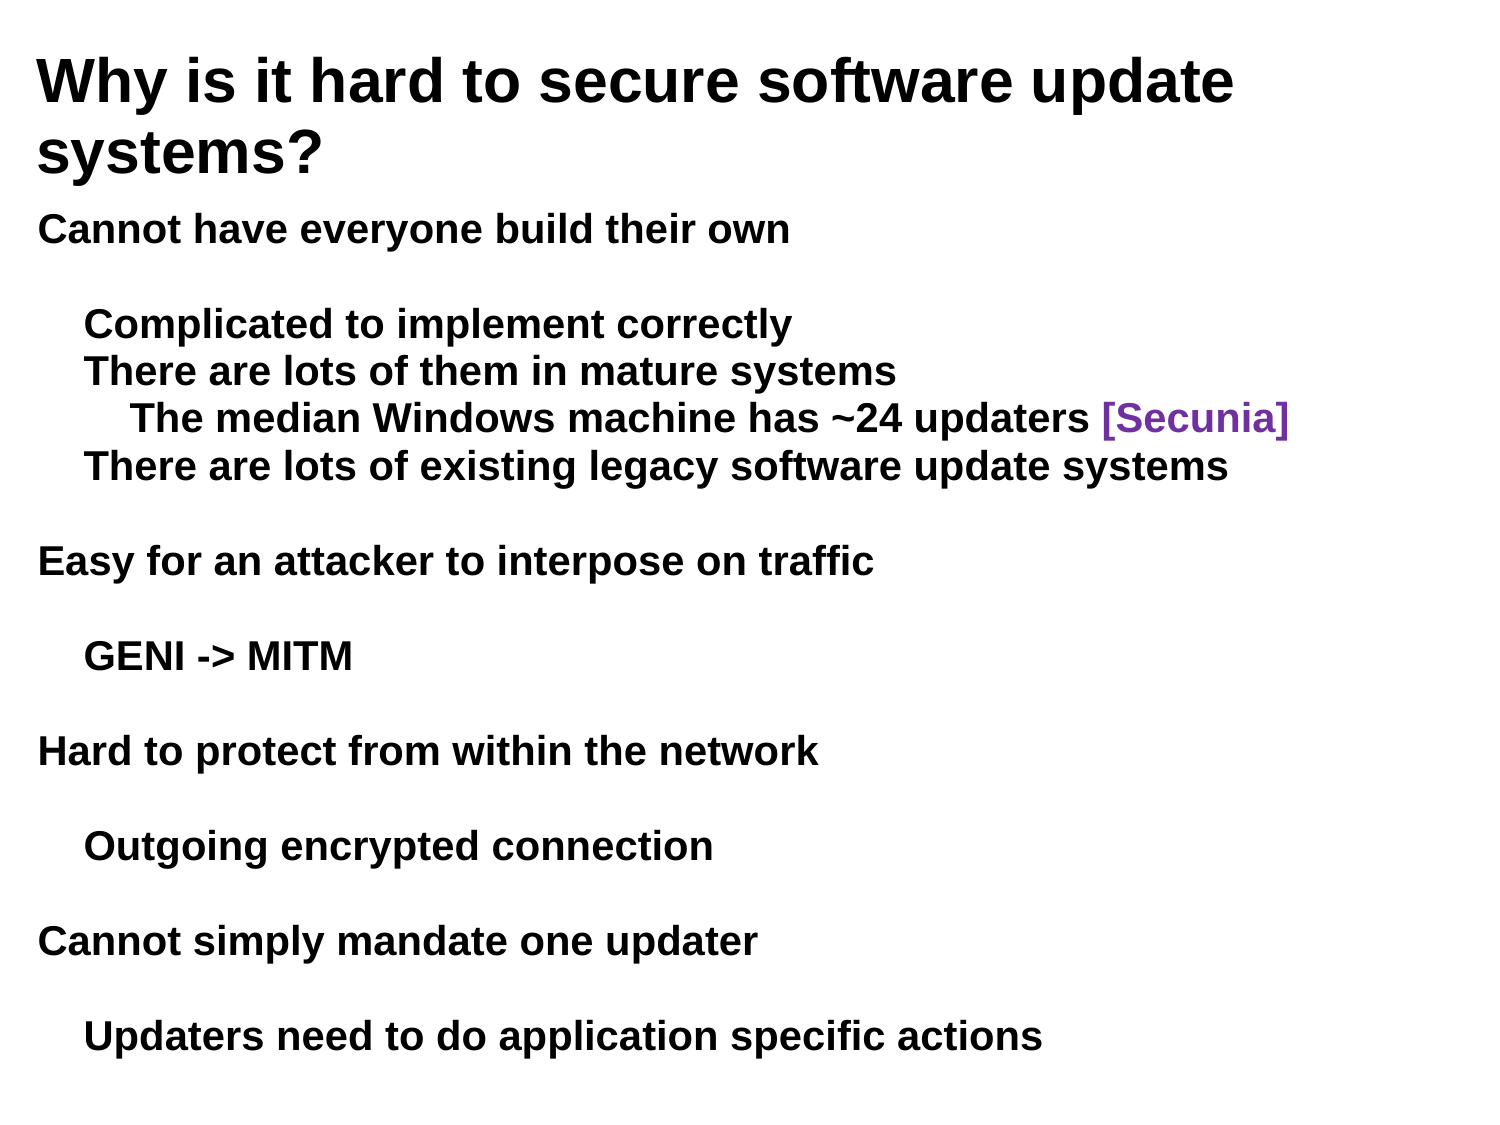

# Why is it hard to secure software update systems?
Cannot have everyone build their own
 Complicated to implement correctly
 There are lots of them in mature systems
 The median Windows machine has ~24 updaters [Secunia]
 There are lots of existing legacy software update systems
Easy for an attacker to interpose on traffic
 GENI -> MITM
Hard to protect from within the network
 Outgoing encrypted connection
Cannot simply mandate one updater
 Updaters need to do application specific actions